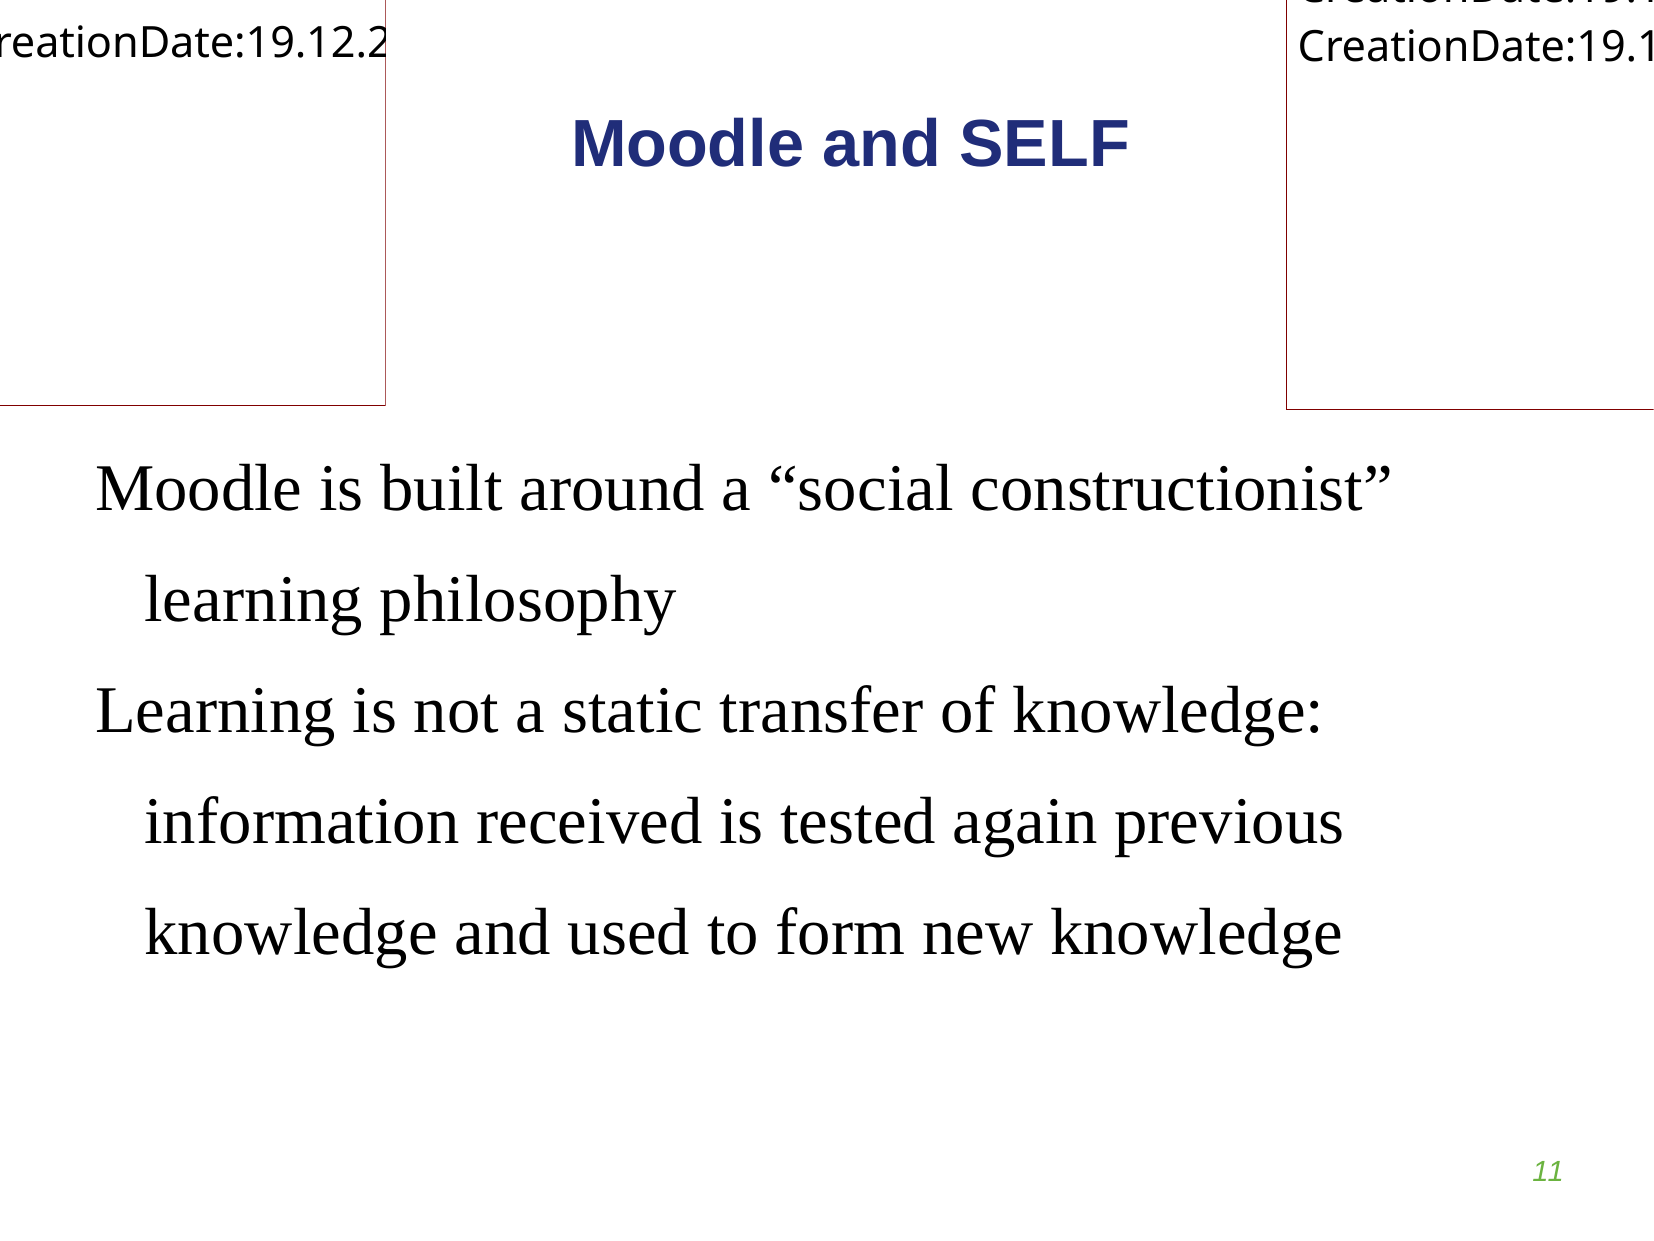

# Moodle and SELF
Moodle is built around a “social constructionist” learning philosophy
Learning is not a static transfer of knowledge: information received is tested again previous knowledge and used to form new knowledge